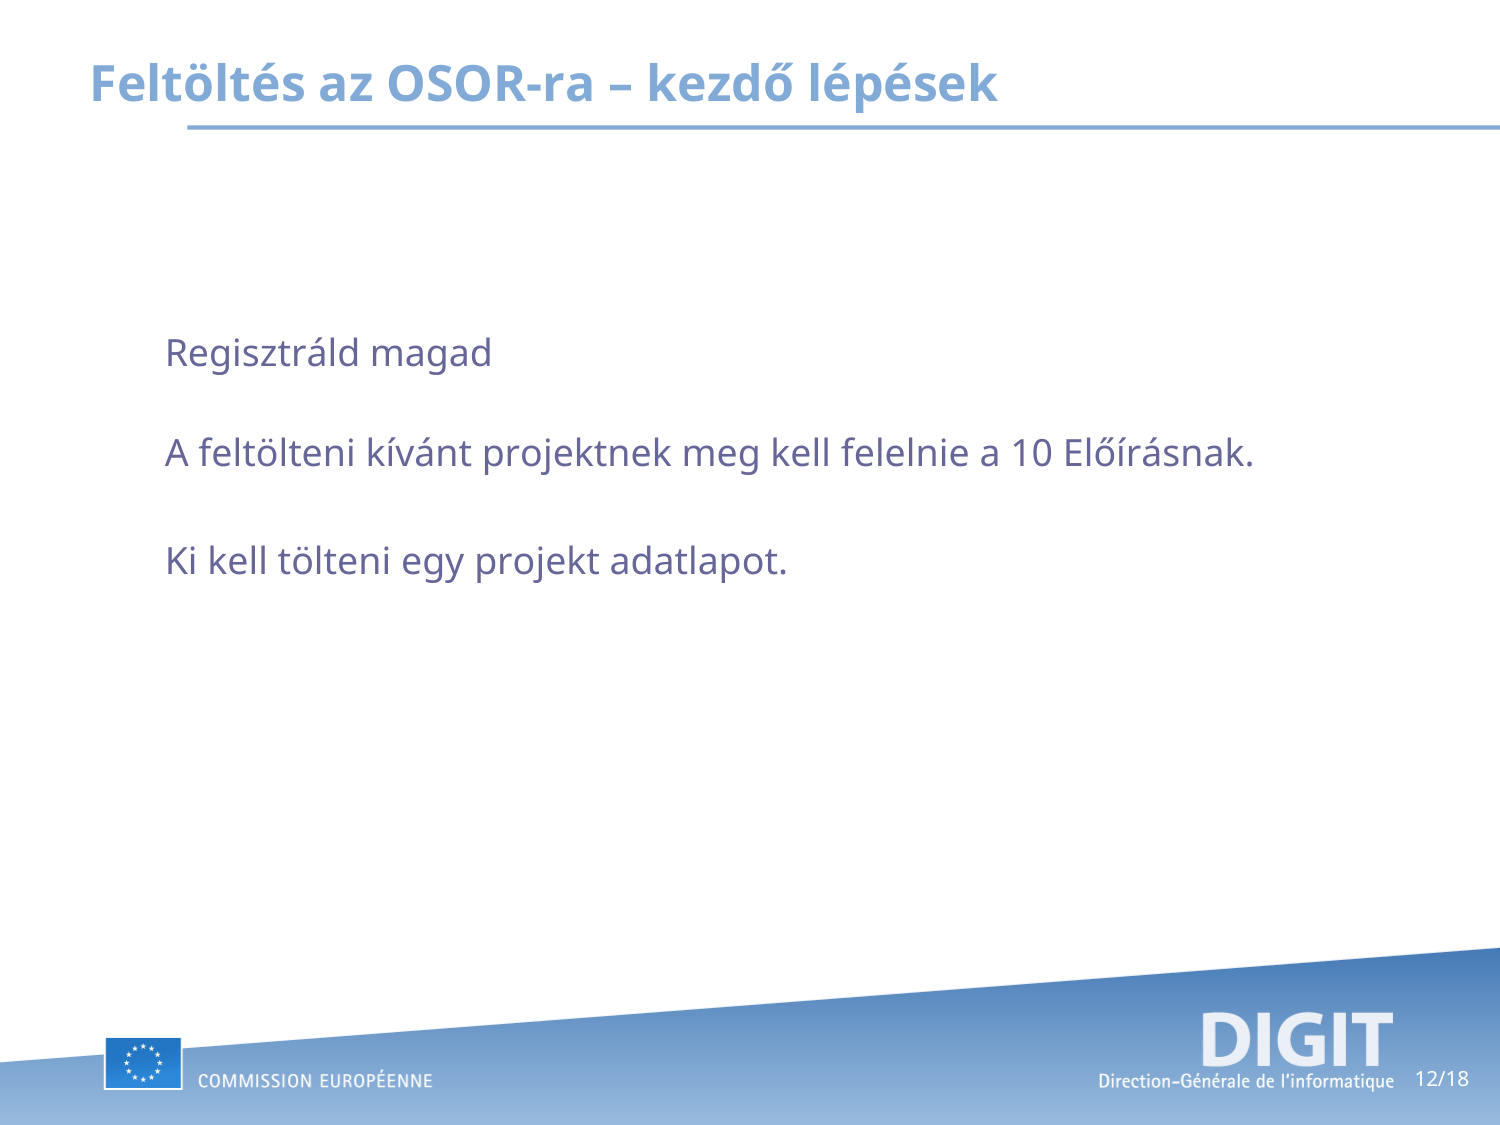

# Feltöltés az OSOR-ra – kezdő lépések
Regisztráld magad
A feltölteni kívánt projektnek meg kell felelnie a 10 Előírásnak.
Ki kell tölteni egy projekt adatlapot.